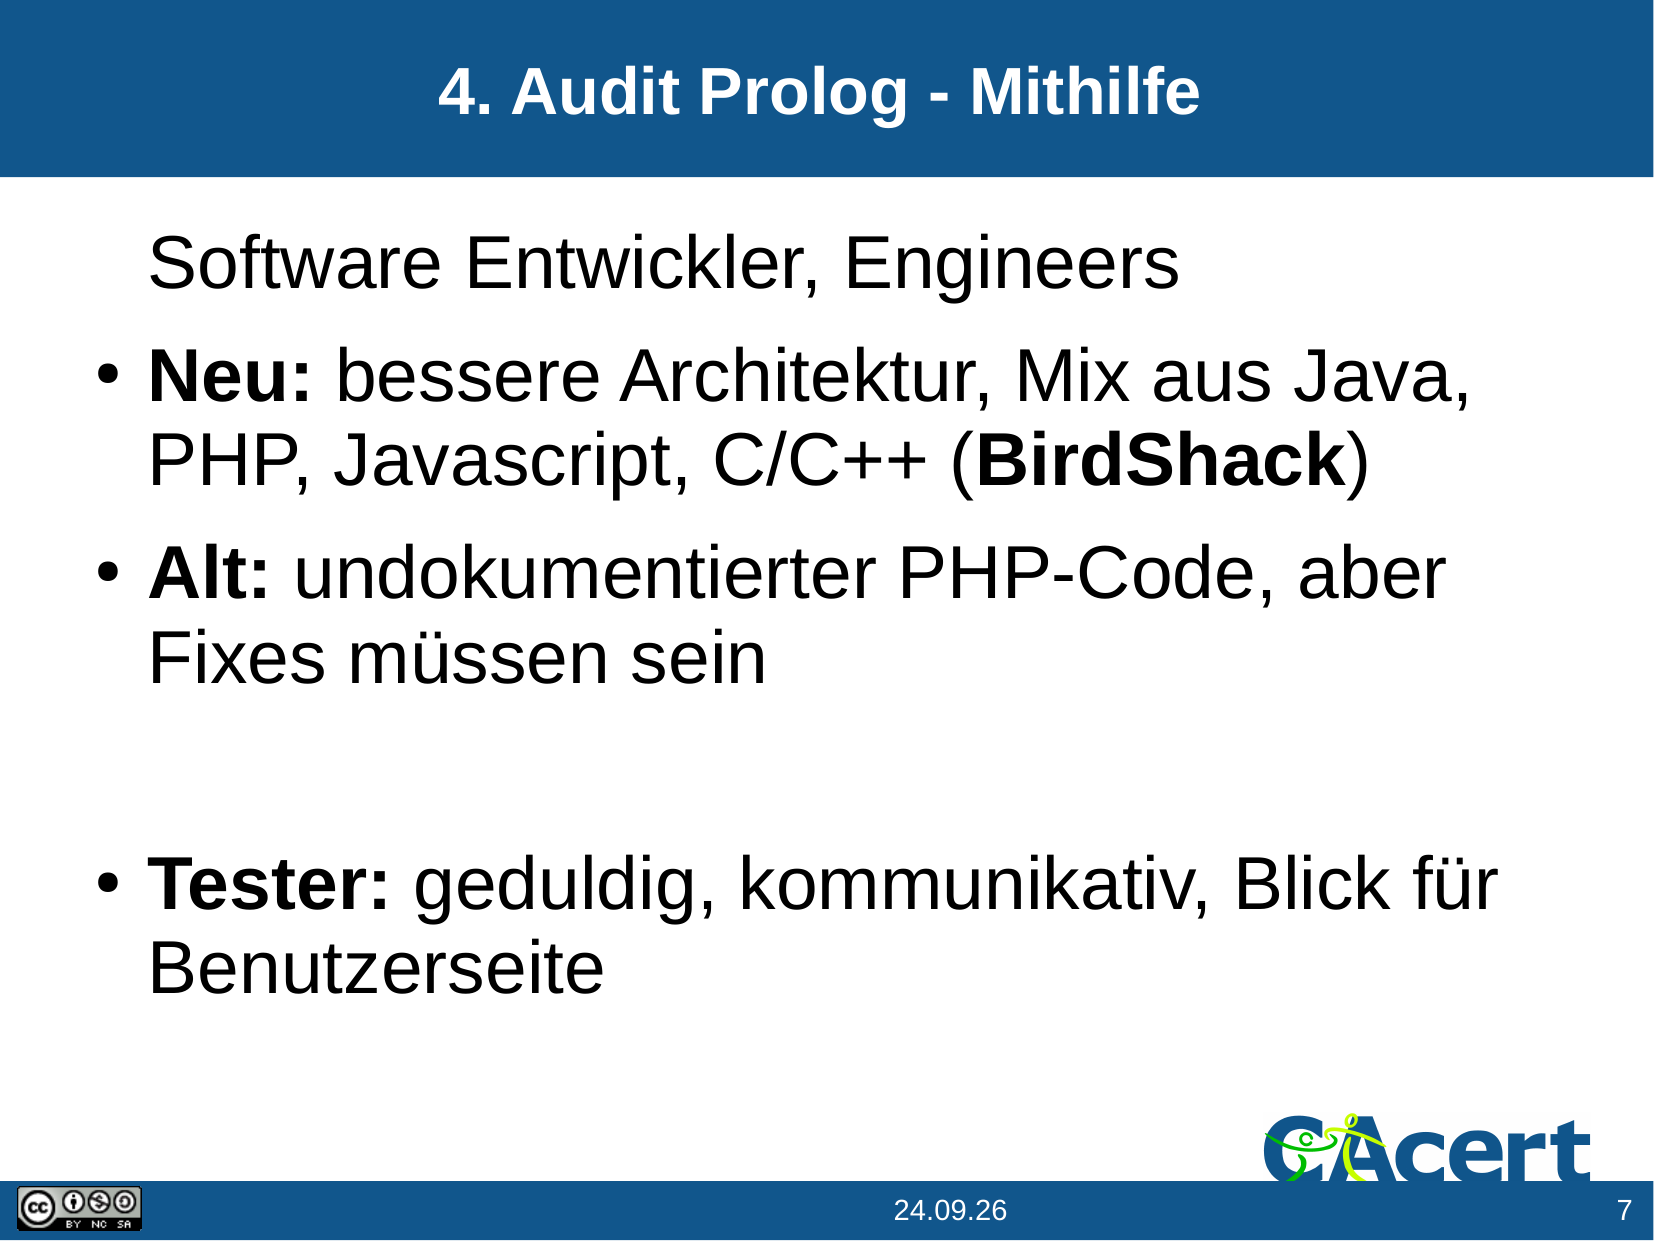

# 4. Audit Prolog - Mithilfe
Software Entwickler, Engineers
Neu: bessere Architektur, Mix aus Java, PHP, Javascript, C/C++ (BirdShack)
Alt: undokumentierter PHP-Code, aber Fixes müssen sein
Tester: geduldig, kommunikativ, Blick für Benutzerseite